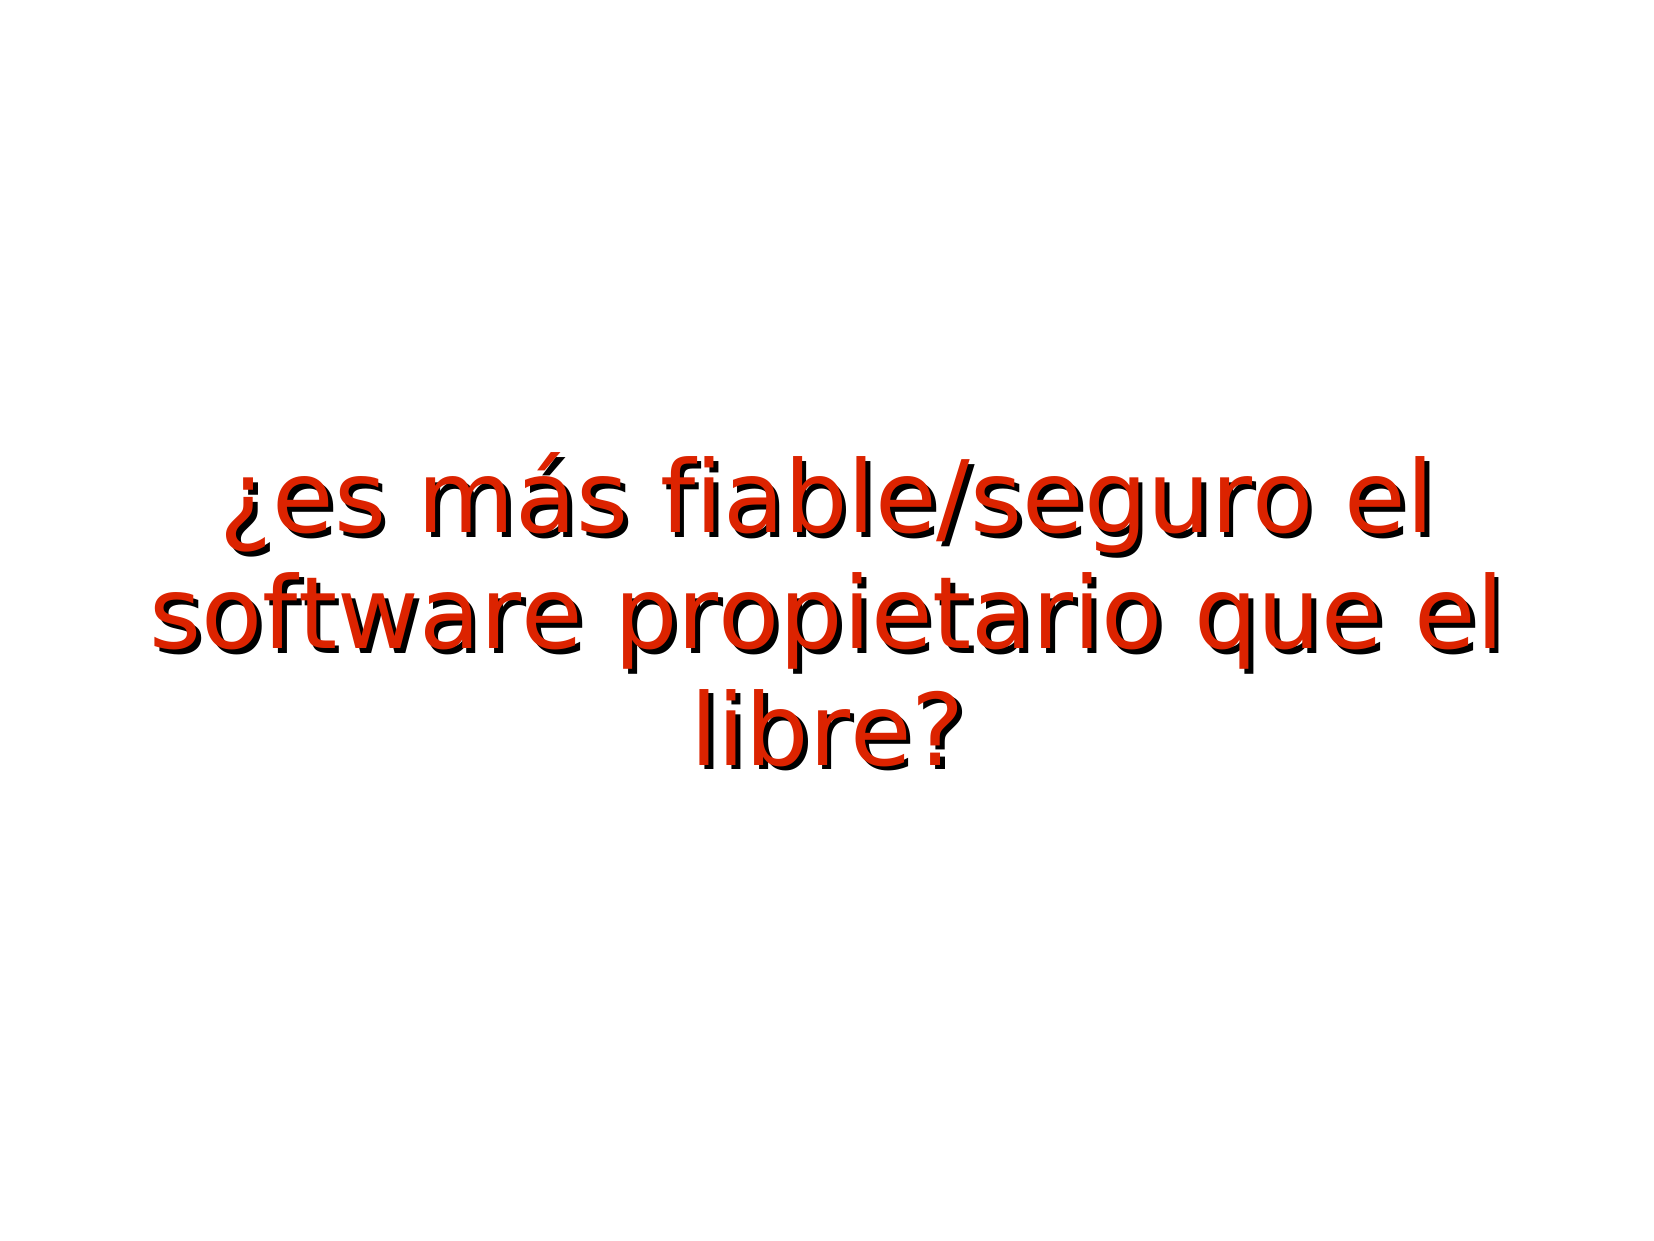

# ¿es más fiable/seguro el software propietario que el libre?